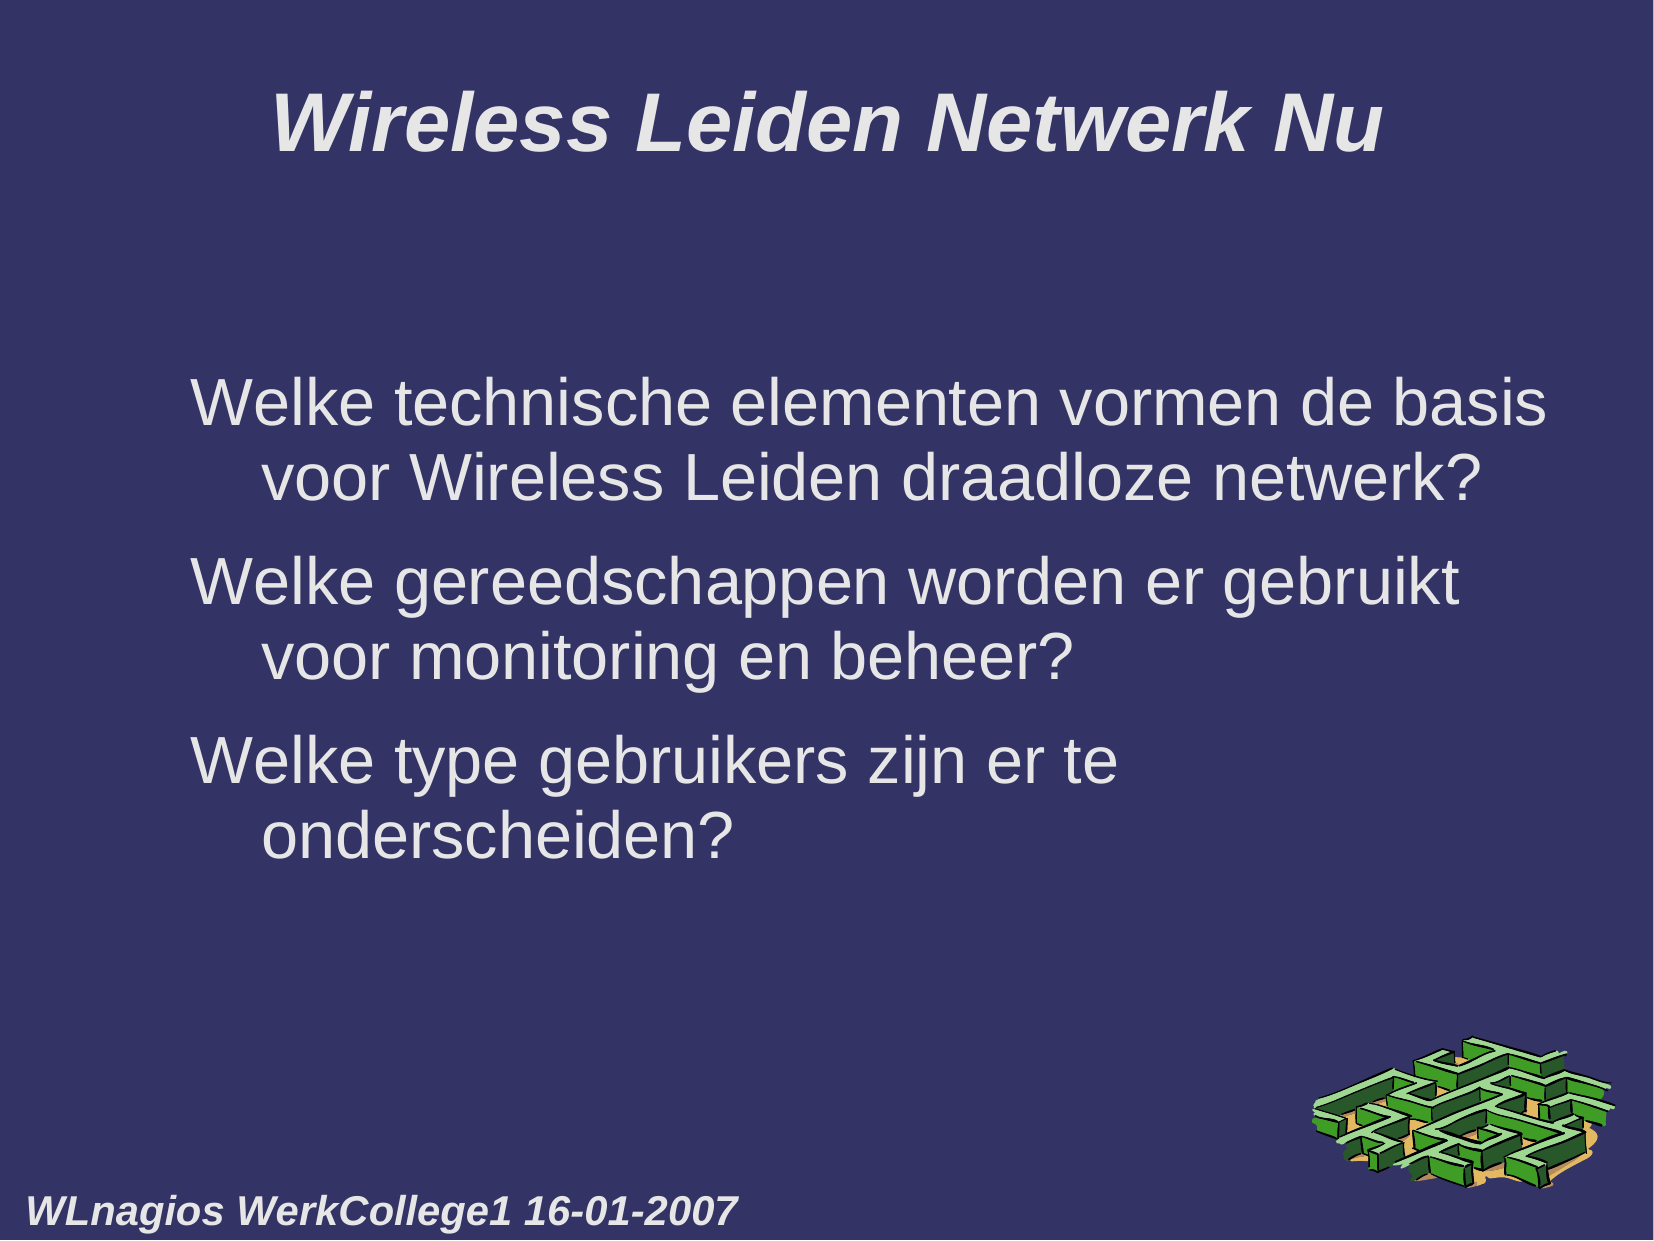

# Wireless Leiden Netwerk Nu
Welke technische elementen vormen de basis voor Wireless Leiden draadloze netwerk?
Welke gereedschappen worden er gebruikt voor monitoring en beheer?
Welke type gebruikers zijn er te onderscheiden?
WLnagios WerkCollege1 16-01-2007